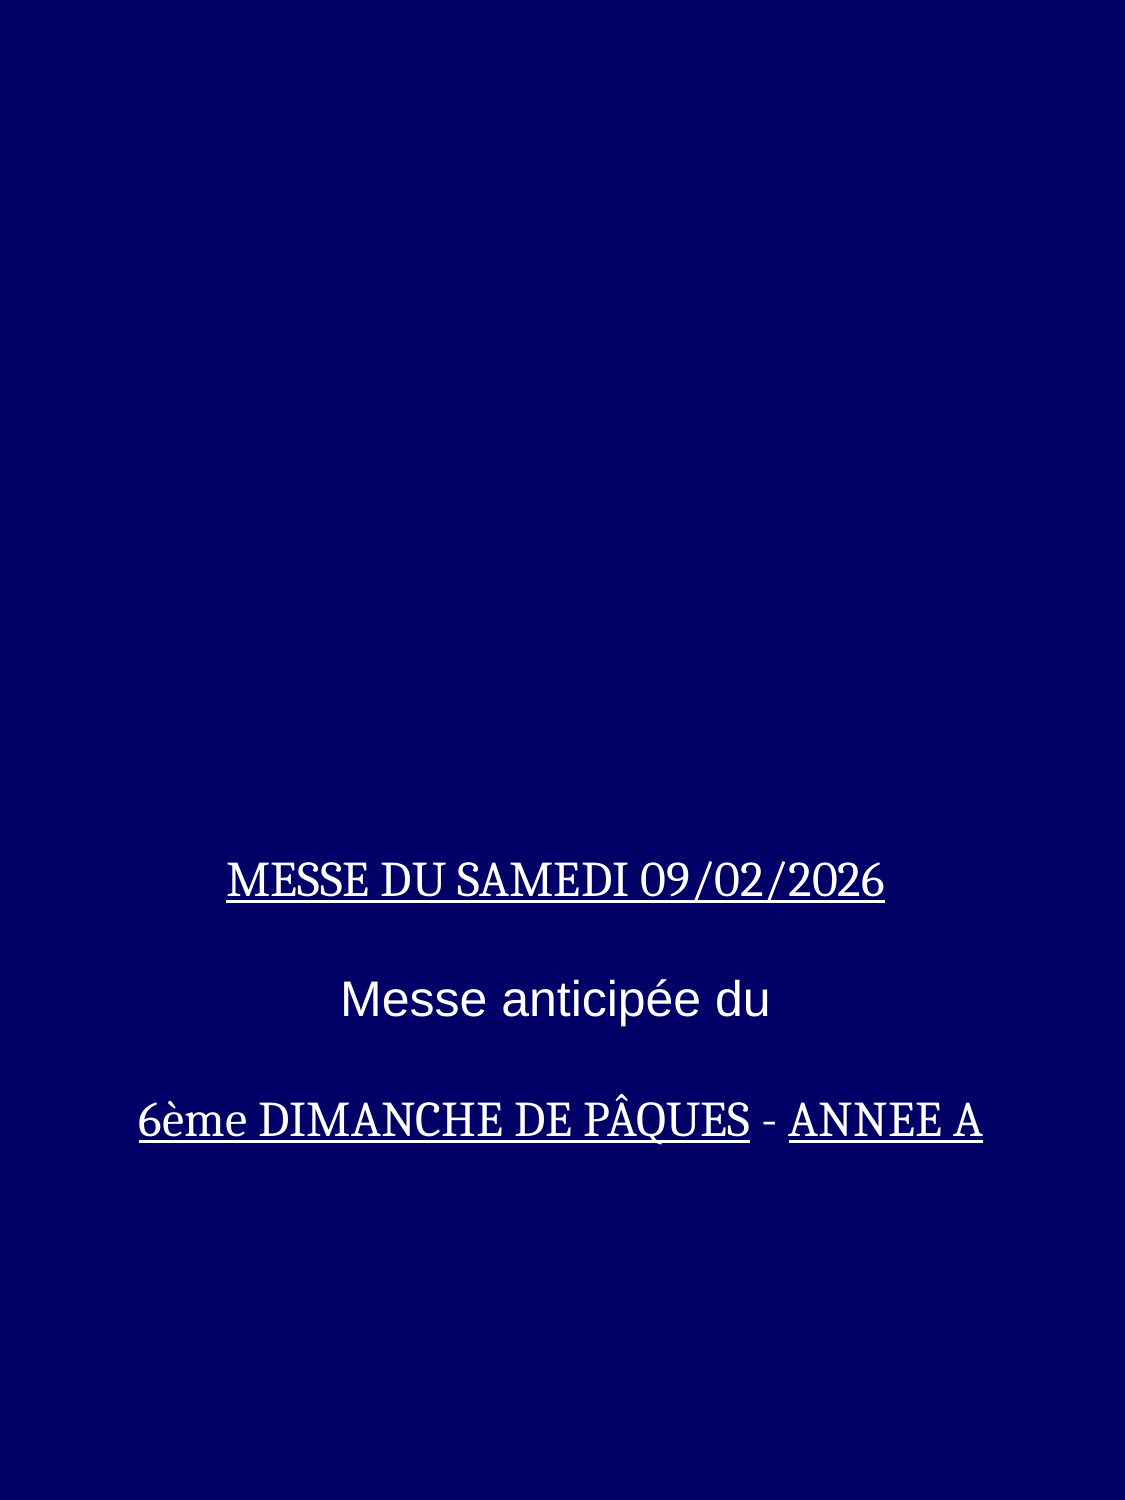

MESSE DU SAMEDI 09/02/2026
Messe anticipée du
 6ème DIMANCHE DE PÂQUES - ANNEE A